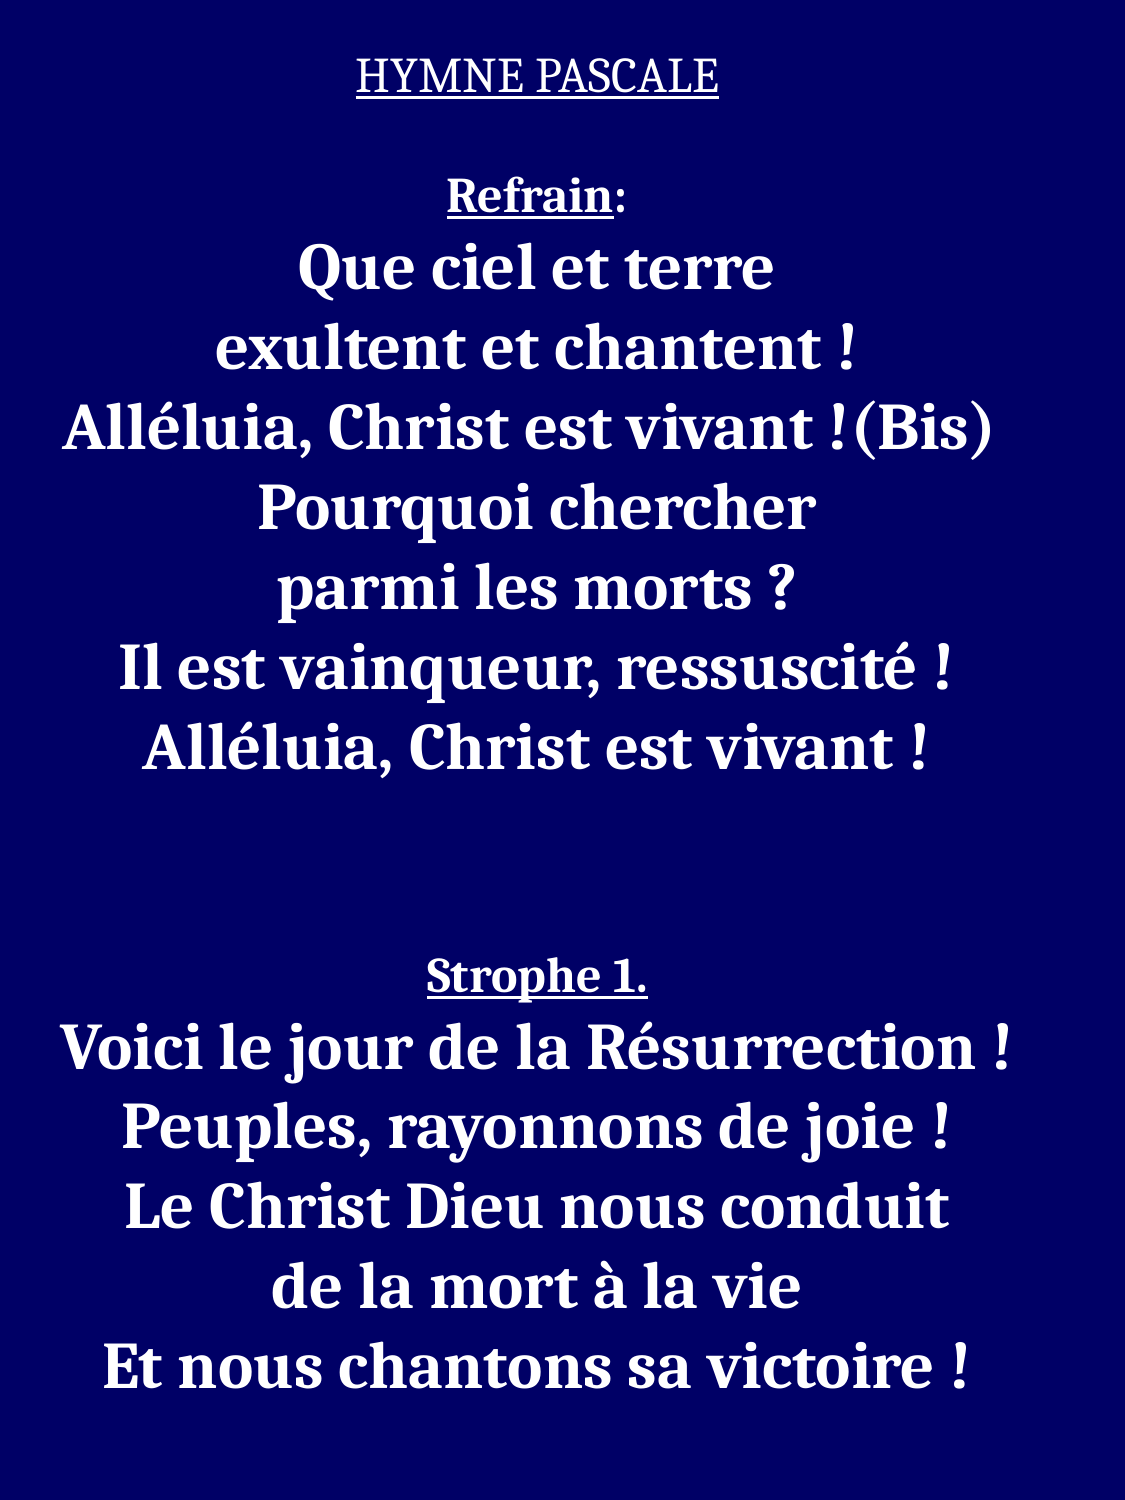

HYMNE PASCALE
Refrain:
Que ciel et terre
exultent et chantent !
Alléluia, Christ est vivant !(Bis)
Pourquoi chercher
parmi les morts ?
Il est vainqueur, ressuscité !
Alléluia, Christ est vivant !
Strophe 1.
Voici le jour de la Résurrection !
Peuples, rayonnons de joie !
Le Christ Dieu nous conduit
de la mort à la vie
Et nous chantons sa victoire !